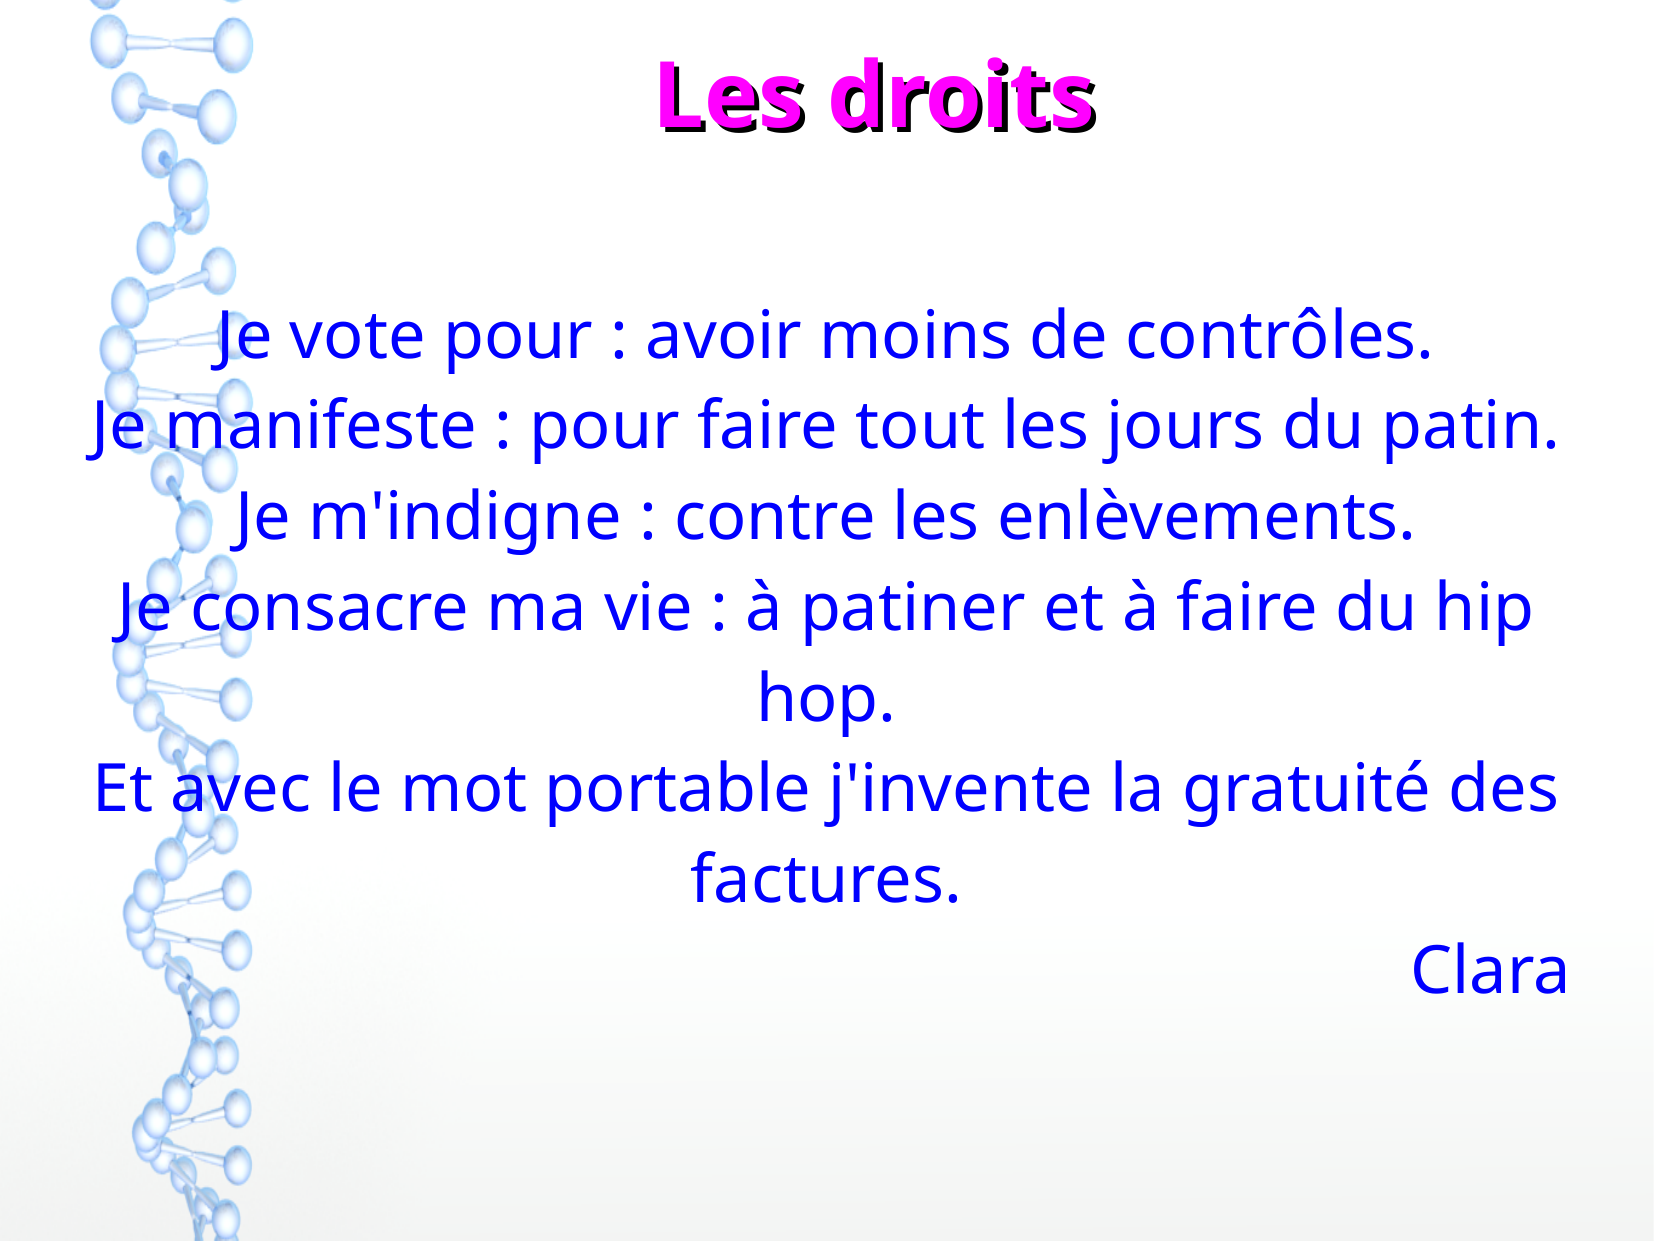

# Les droits
Je vote pour : avoir moins de contrôles.
Je manifeste : pour faire tout les jours du patin.
Je m'indigne : contre les enlèvements.
Je consacre ma vie : à patiner et à faire du hip hop.
Et avec le mot portable j'invente la gratuité des factures.
Clara